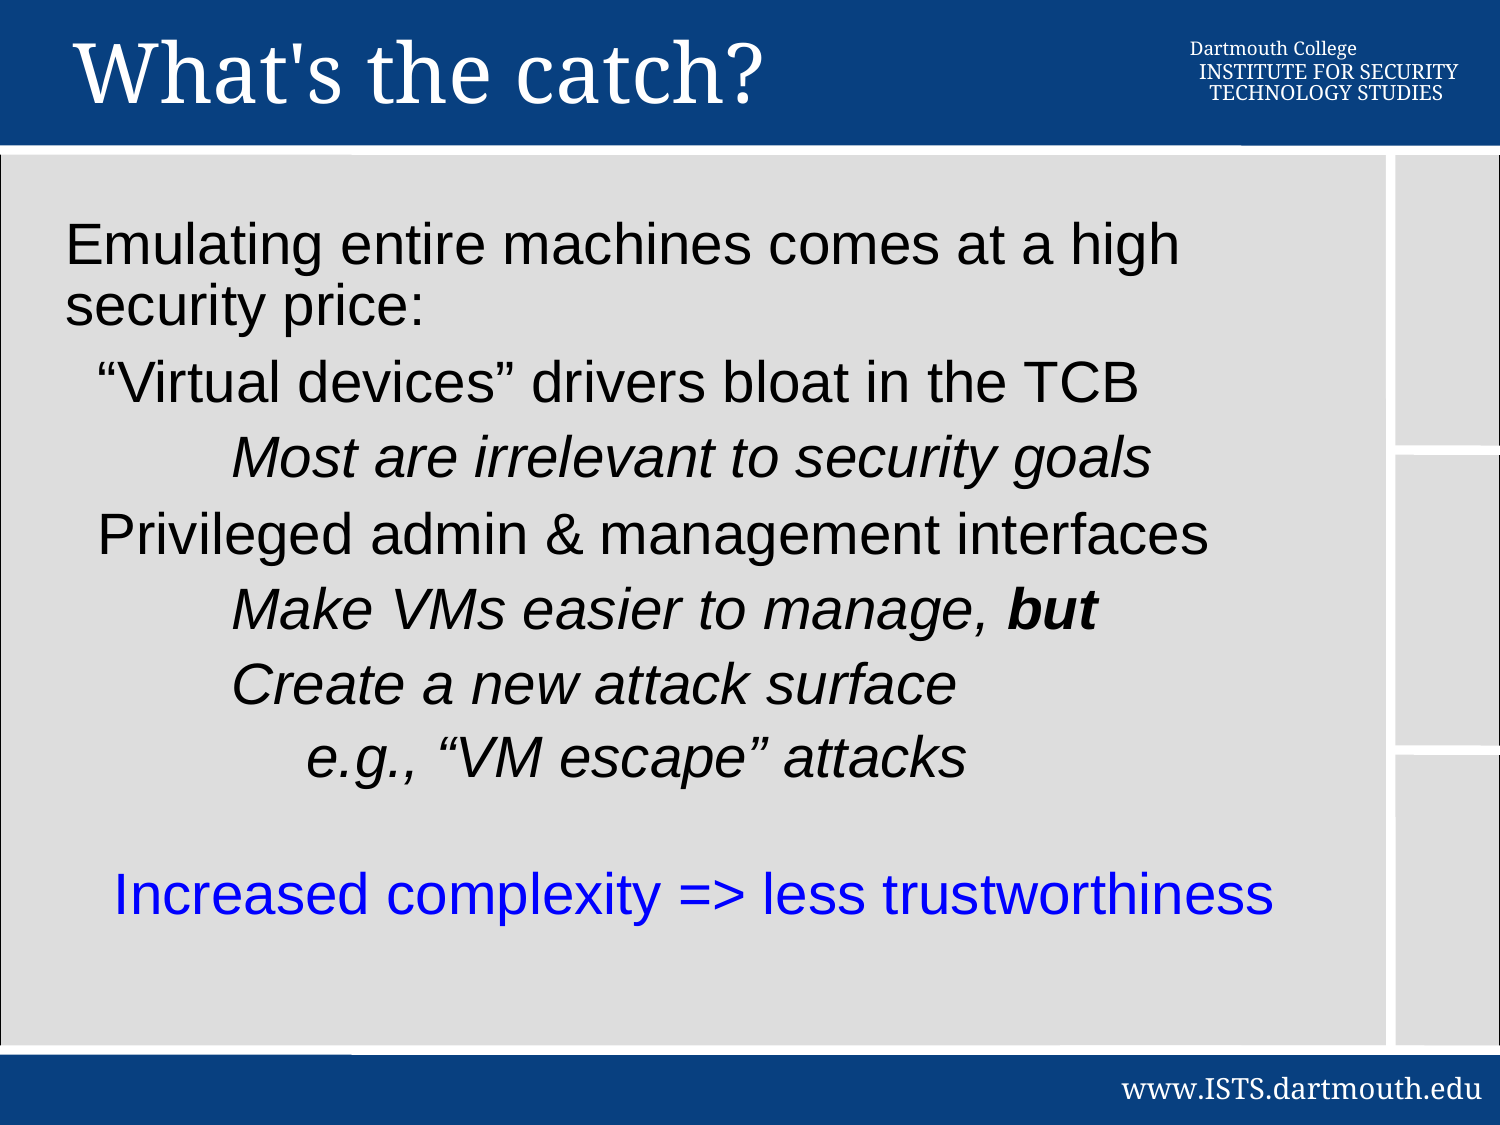

What's the catch?
Dartmouth College
INSTITUTE FOR SECURITY
TECHNOLOGY STUDIES
# Emulating entire machines comes at a high security price:
 “Virtual devices” drivers bloat in the TCB
 Most are irrelevant to security goals
 Privileged admin & management interfaces
 Make VMs easier to manage, but
 Create a new attack surface
 e.g., “VM escape” attacks
 Increased complexity => less trustworthiness
www.ISTS.dartmouth.edu